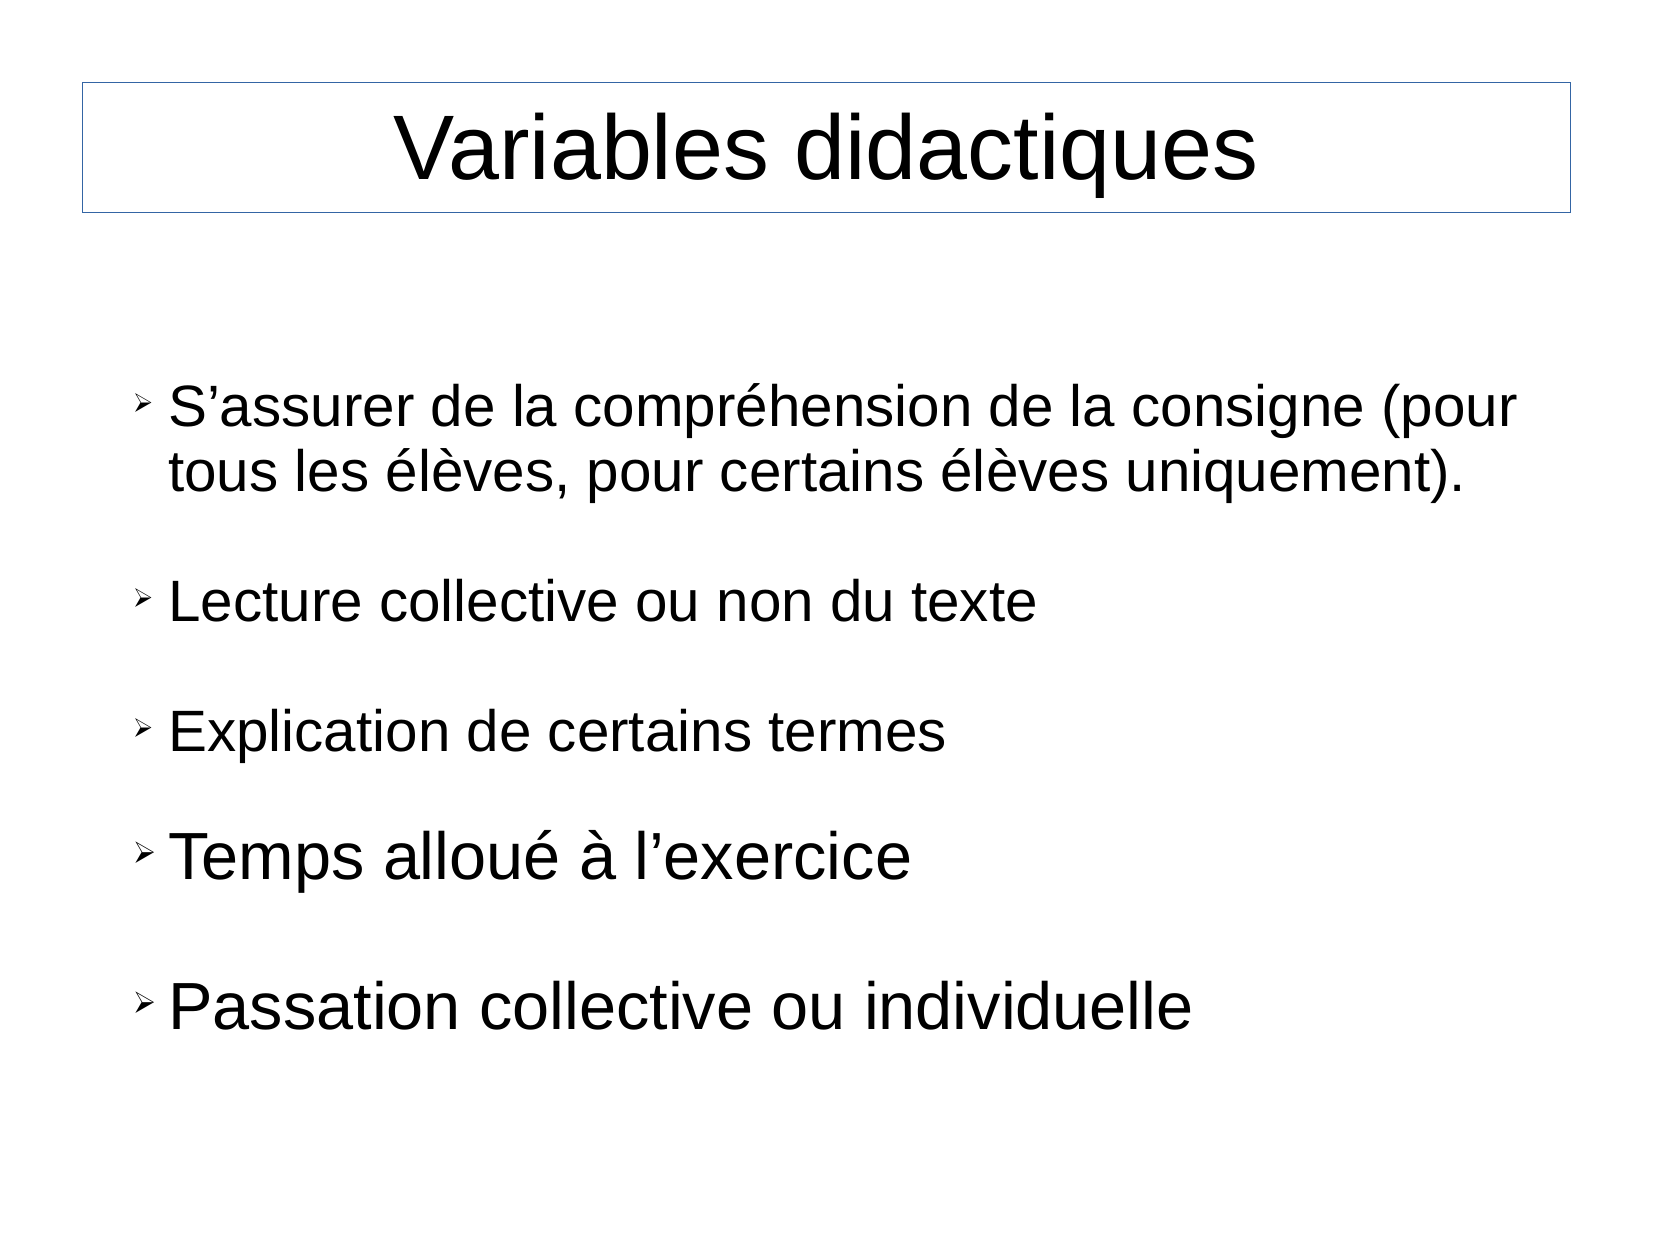

# Variables didactiques
S’assurer de la compréhension de la consigne (pour tous les élèves, pour certains élèves uniquement).
Lecture collective ou non du texte
Explication de certains termes
Temps alloué à l’exercice
Passation collective ou individuelle